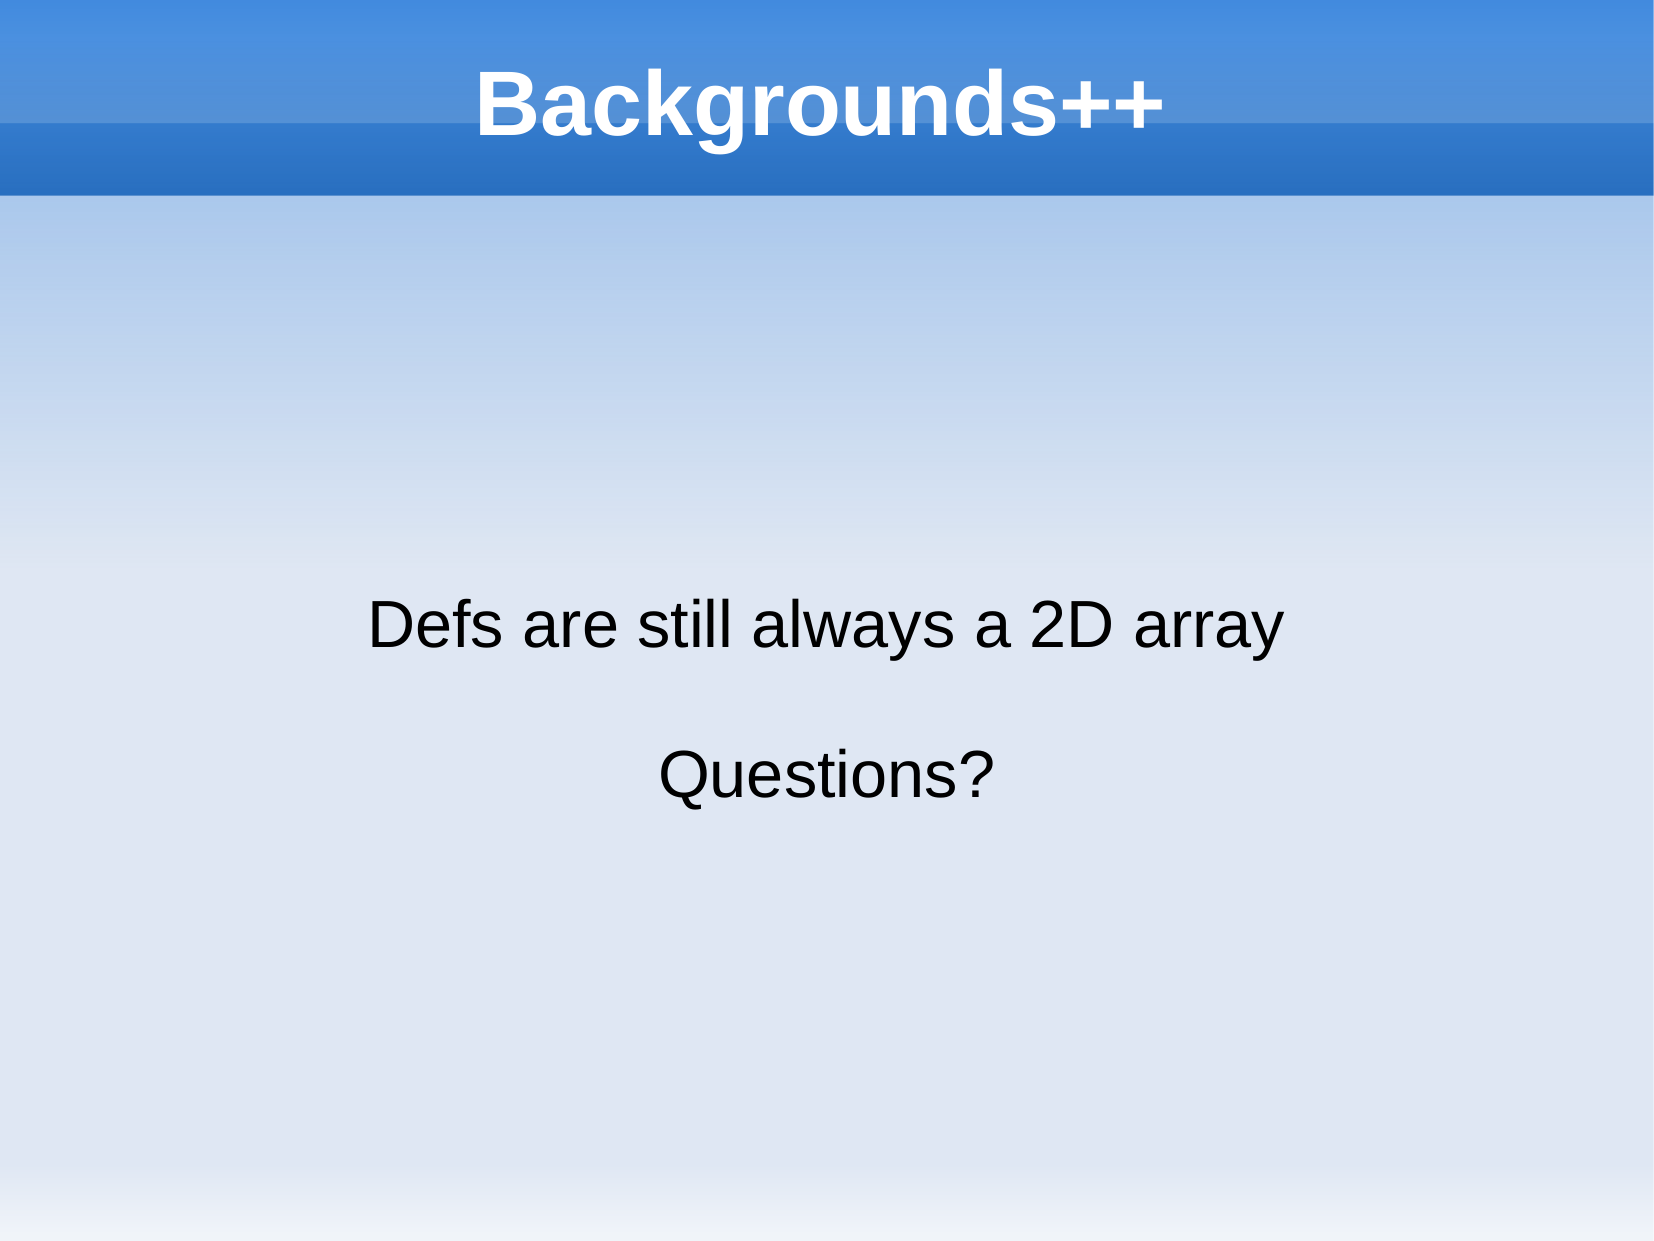

# Backgrounds++
Defs are still always a 2D array
Questions?